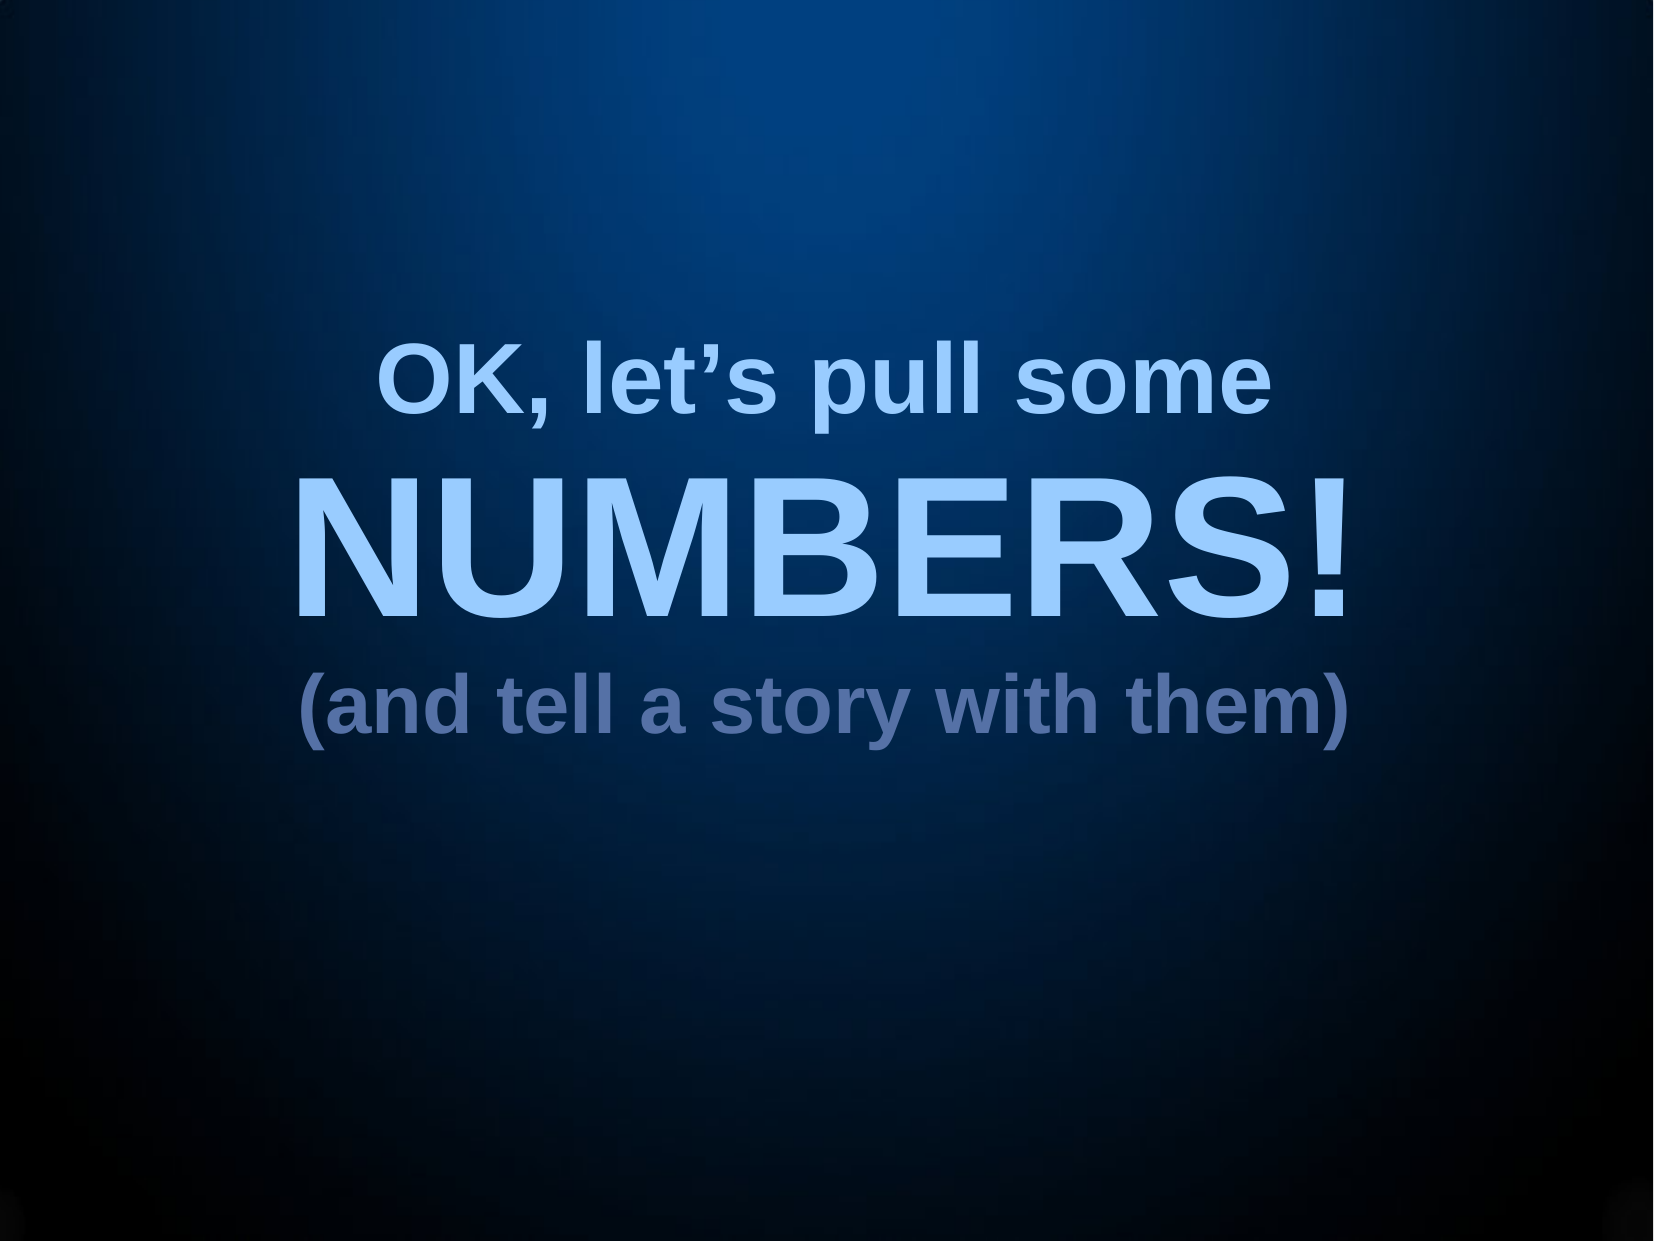

# OK, let’s pull some NUMBERS! (and tell a story with them)